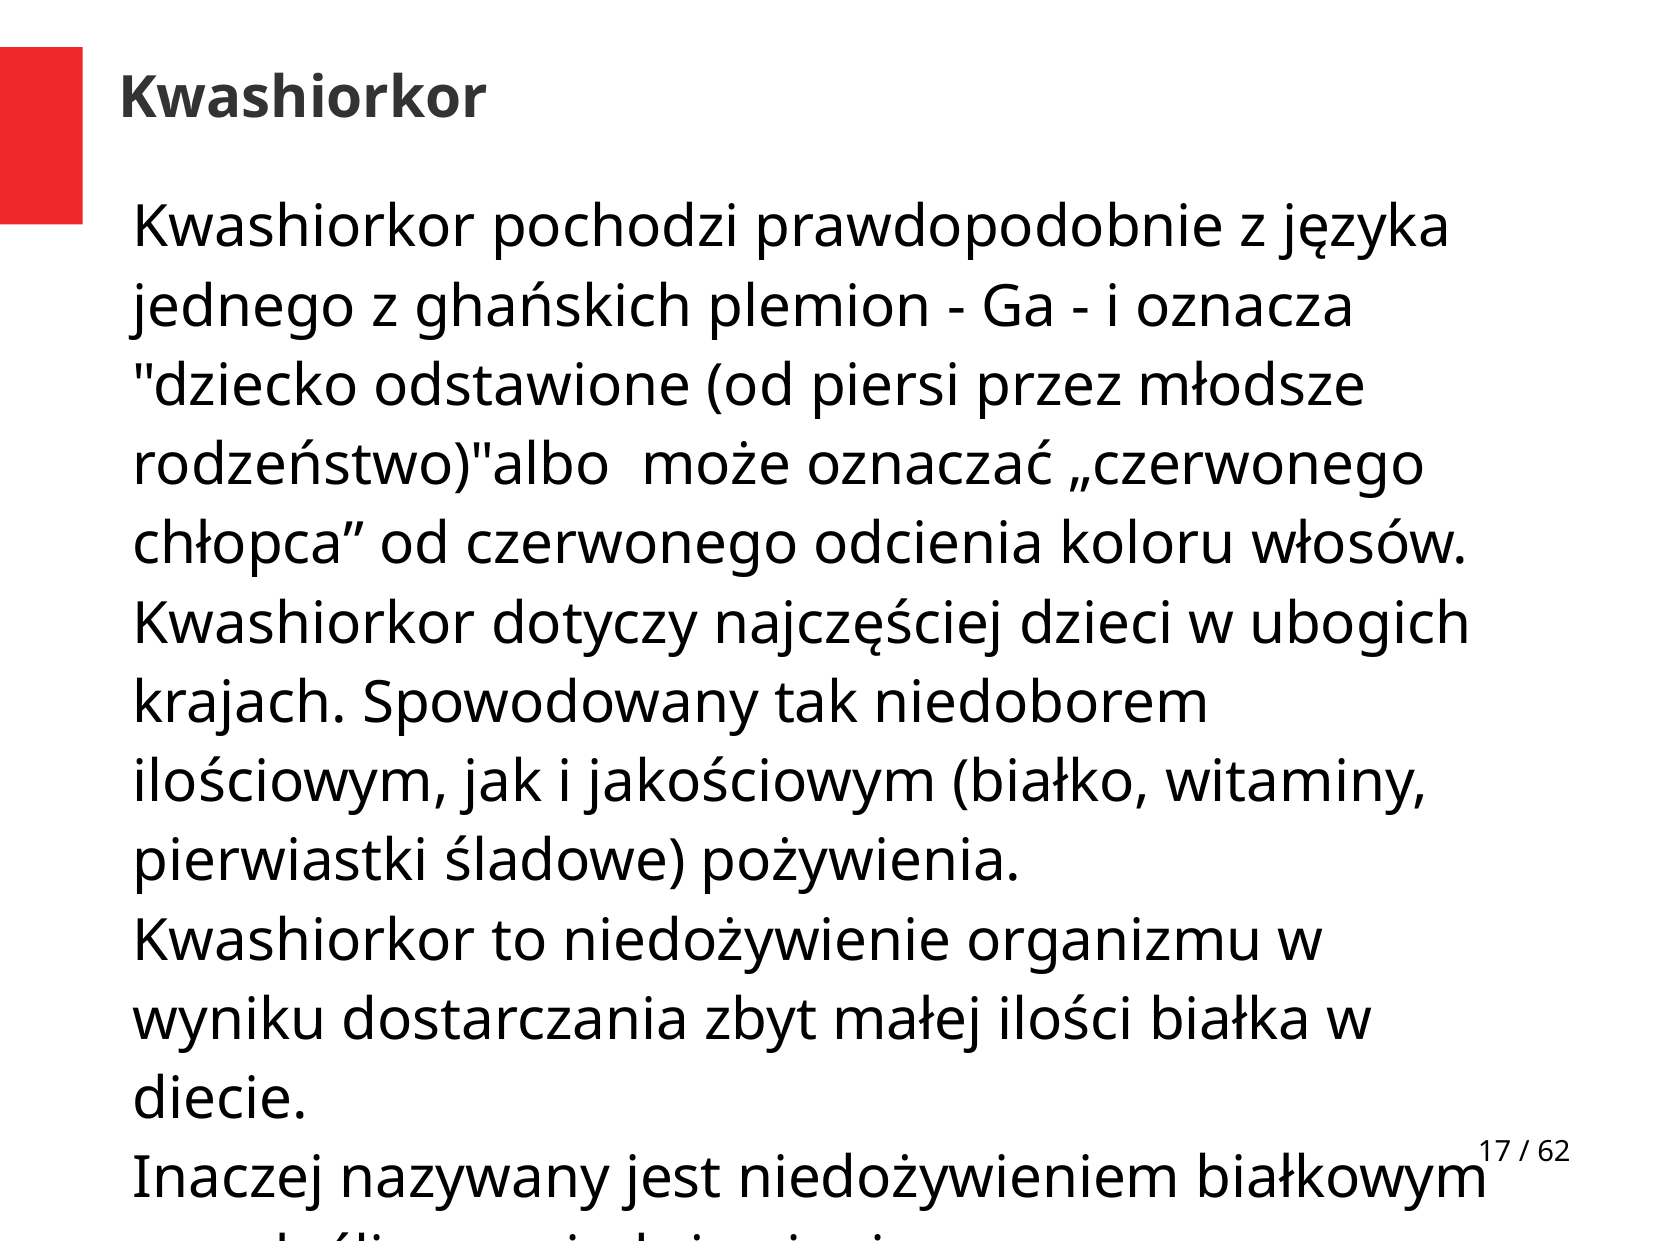

# Kwashiorkor
Kwashiorkor pochodzi prawdopodobnie z języka jednego z ghańskich plemion - Ga - i oznacza "dziecko odstawione (od piersi przez młodsze rodzeństwo)"albo może oznaczać „czerwonego chłopca” od czerwonego odcienia koloru włosów. Kwashiorkor dotyczy najczęściej dzieci w ubogich krajach. Spowodowany tak niedoborem ilościowym, jak i jakościowym (białko, witaminy, pierwiastki śladowe) pożywienia.
Kwashiorkor to niedożywienie organizmu w wyniku dostarczania zbyt małej ilości białka w diecie.
Inaczej nazywany jest niedożywieniem białkowym czy złośliwym niedożywieniem.
17